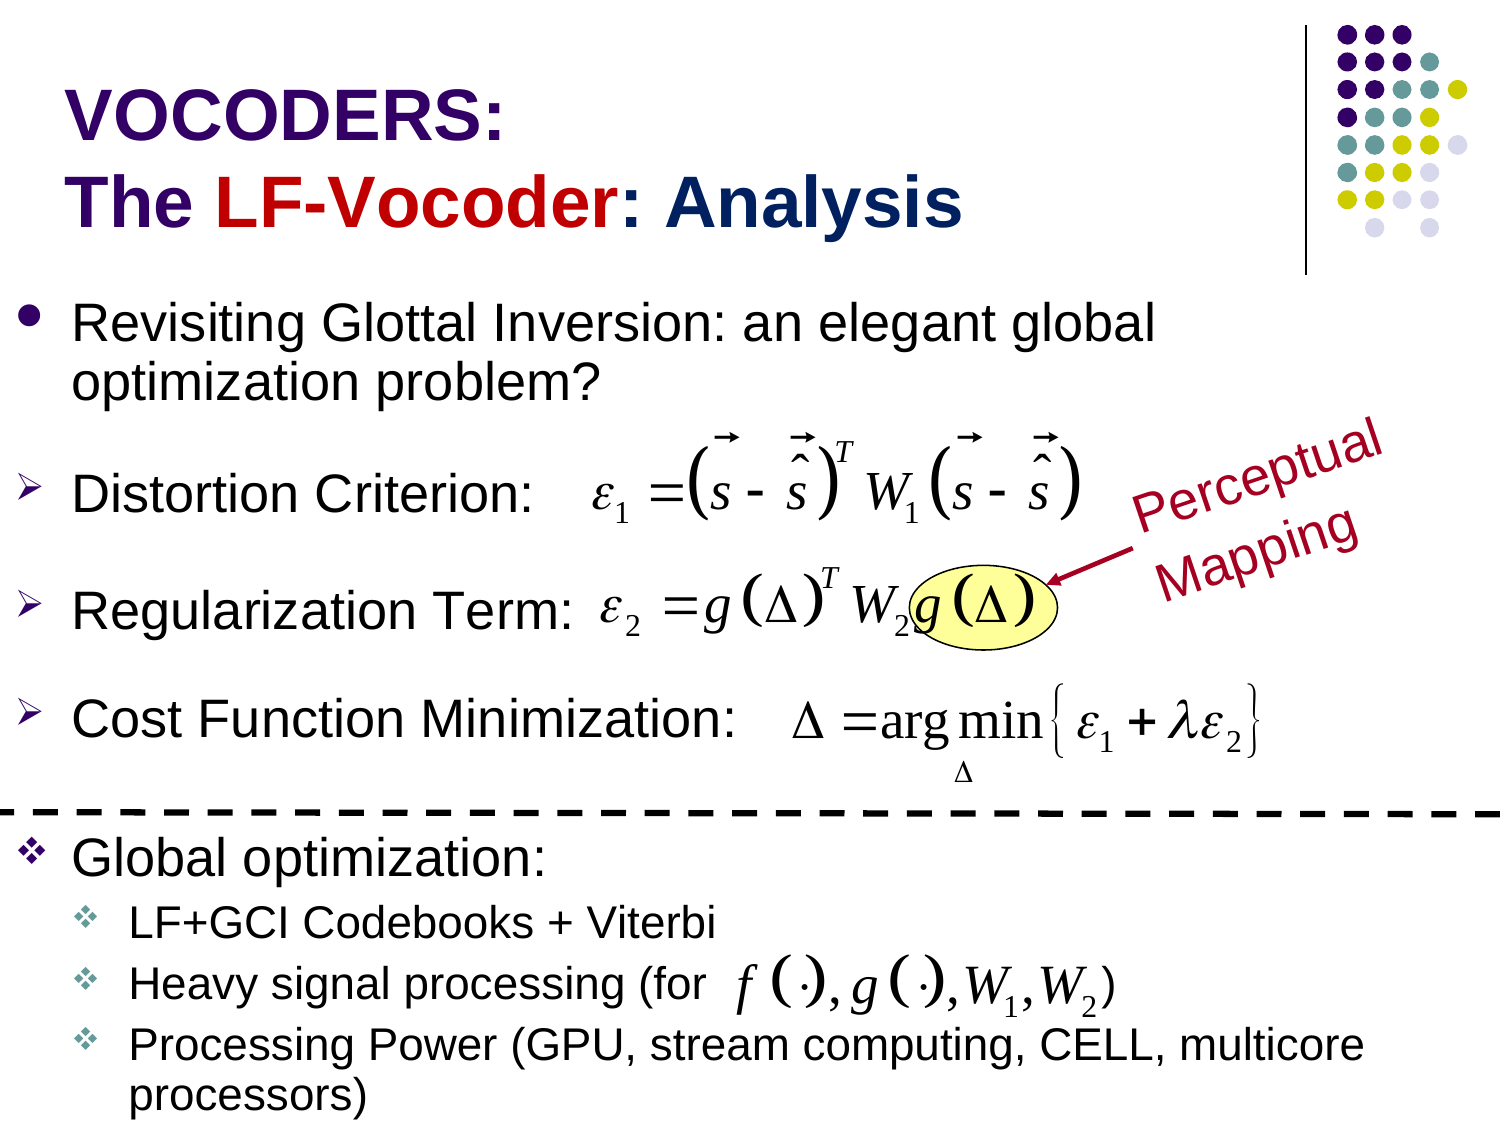

VOCODERS:
The LF-Vocoder: Analysis
# Revisiting Glottal Inversion: an elegant global optimization problem?
Perceptual
Mapping
Distortion Criterion:
Regularization Term:
Cost Function Minimization:
Global optimization:
LF+GCI Codebooks + Viterbi
Heavy signal processing (for )
Processing Power (GPU, stream computing, CELL, multicore processors)